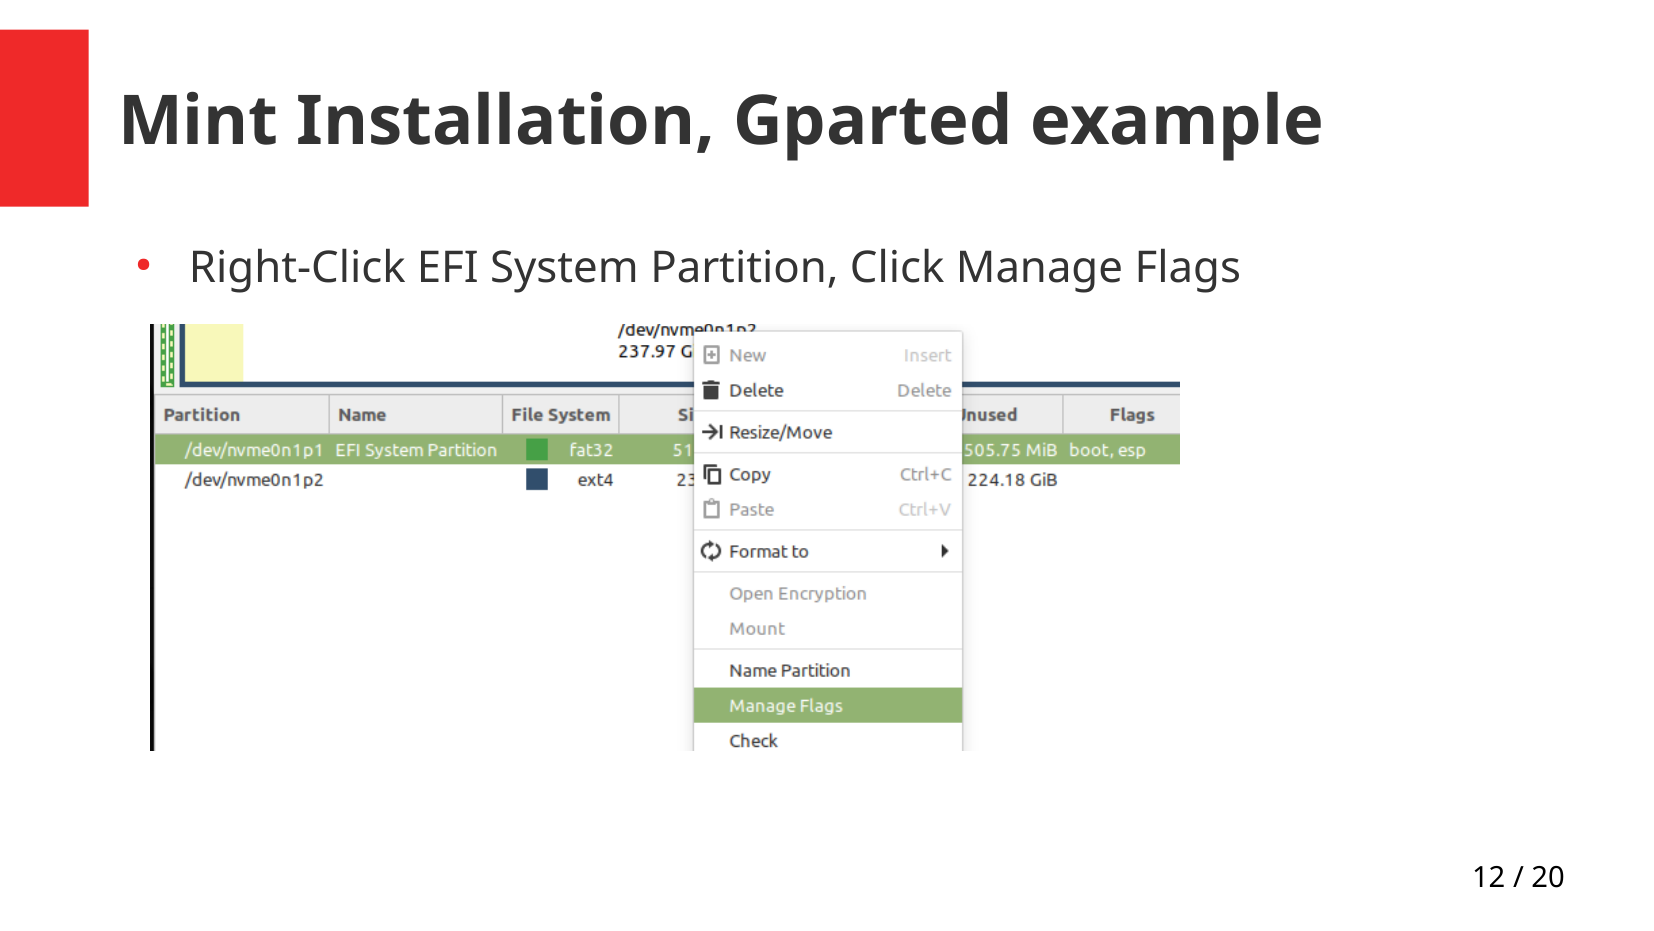

# Mint Installation, Gparted example
Right-Click EFI System Partition, Click Manage Flags
12